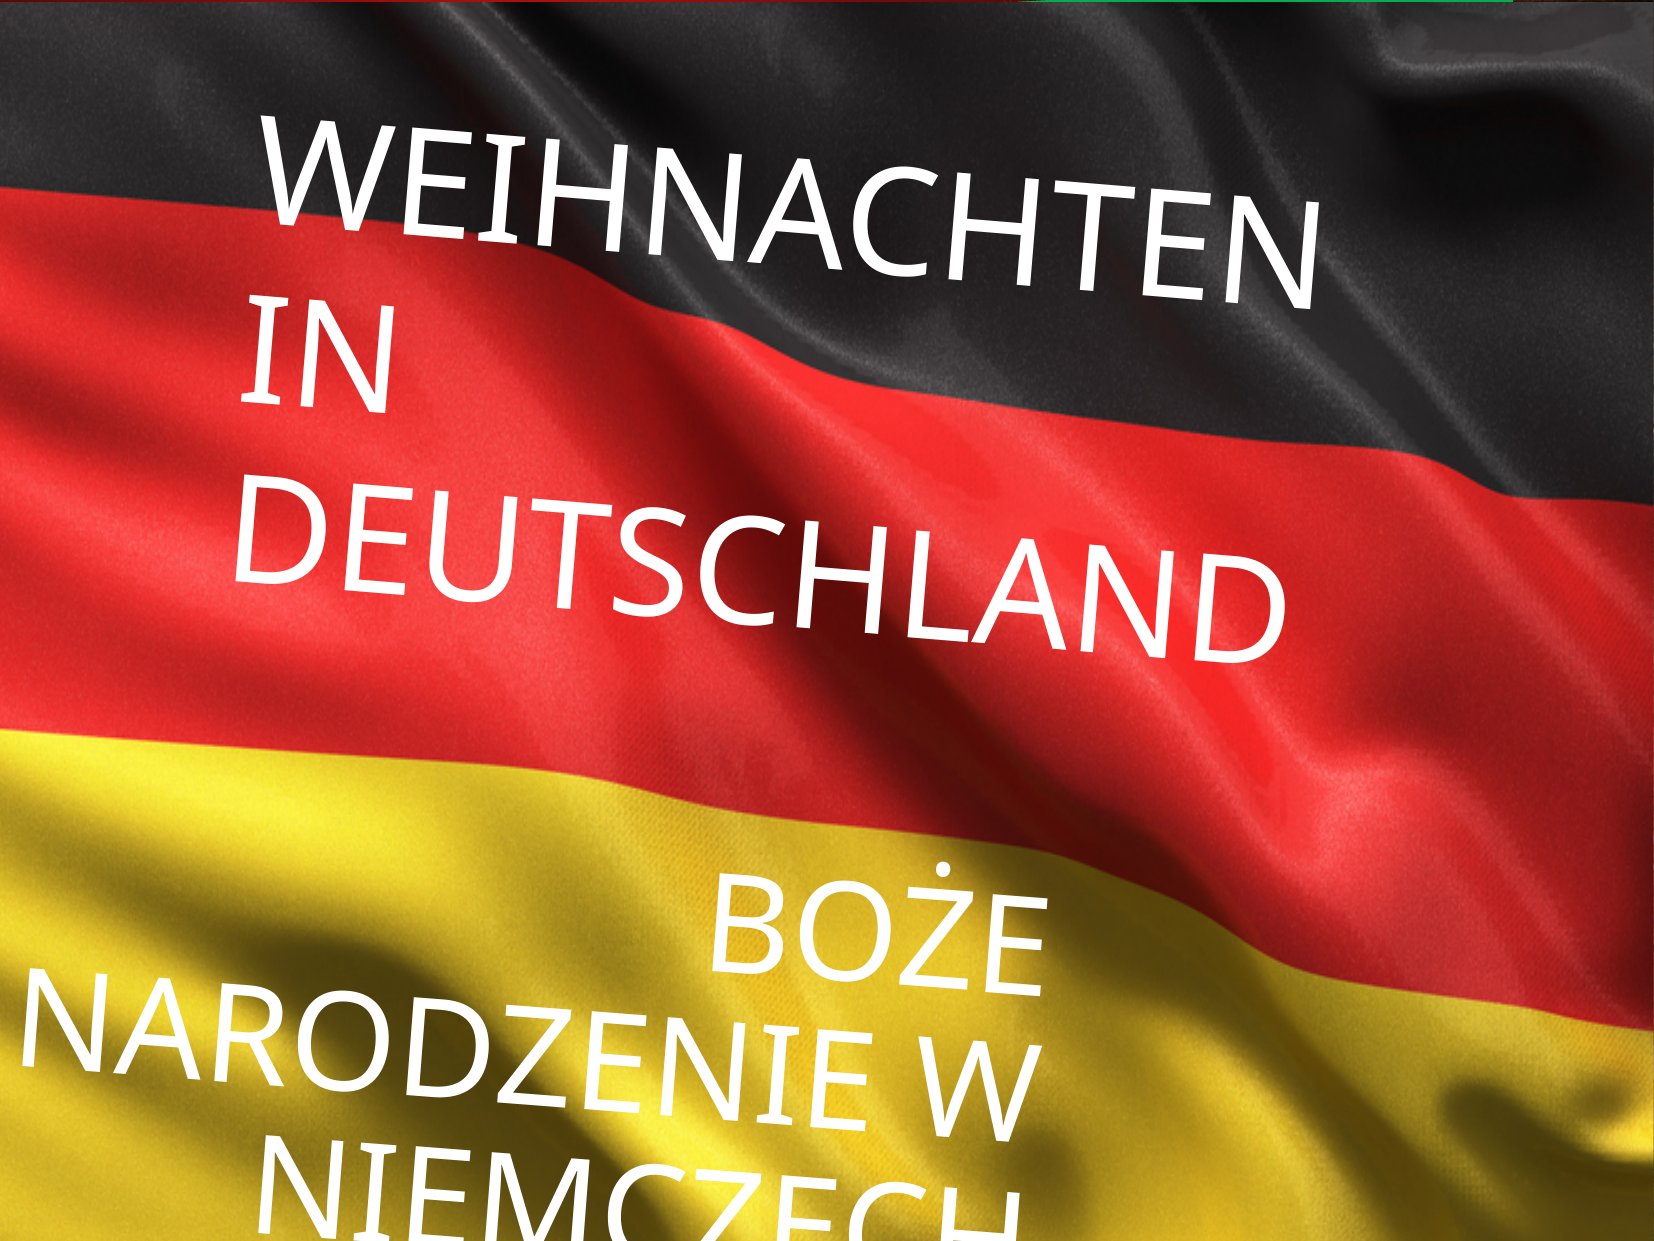

WEIHNACHTEN IN DEUTSCHLAND
# II E
BOŻE NARODZENIE W NIEMCZECH